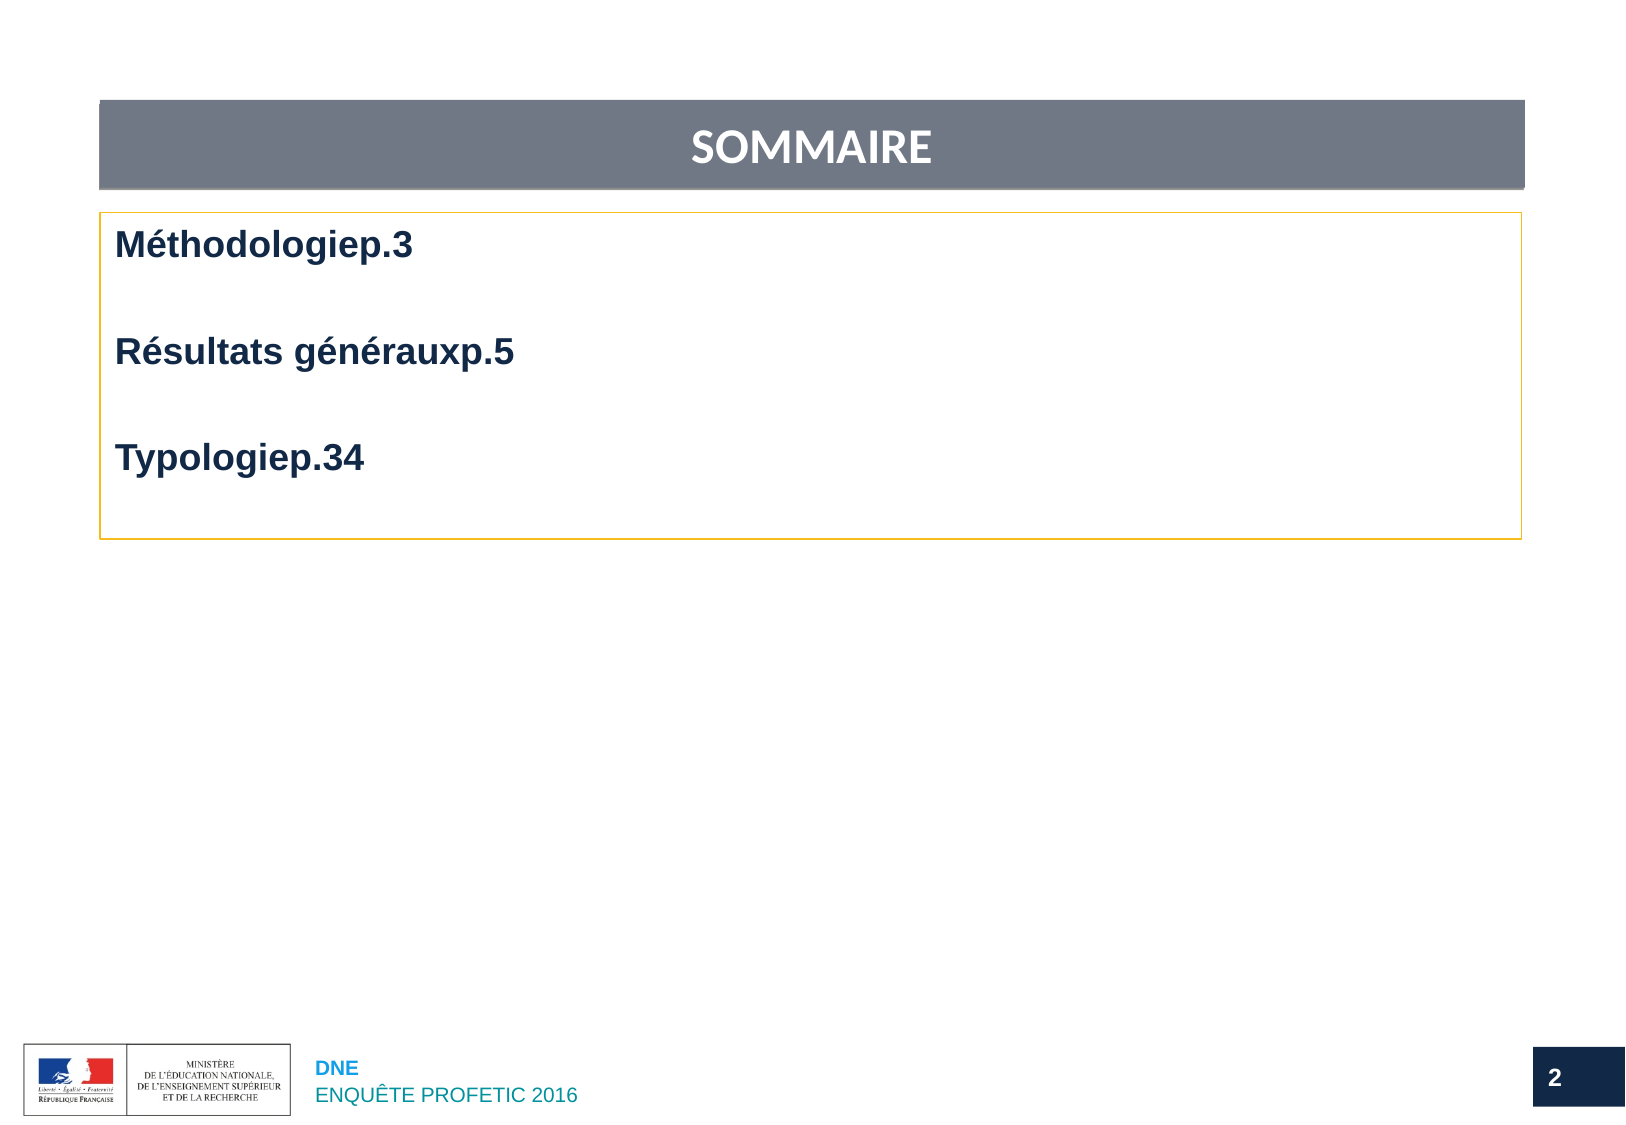

# Sommaire
Méthodologiep.3
Résultats générauxp.5
Typologiep.34
2